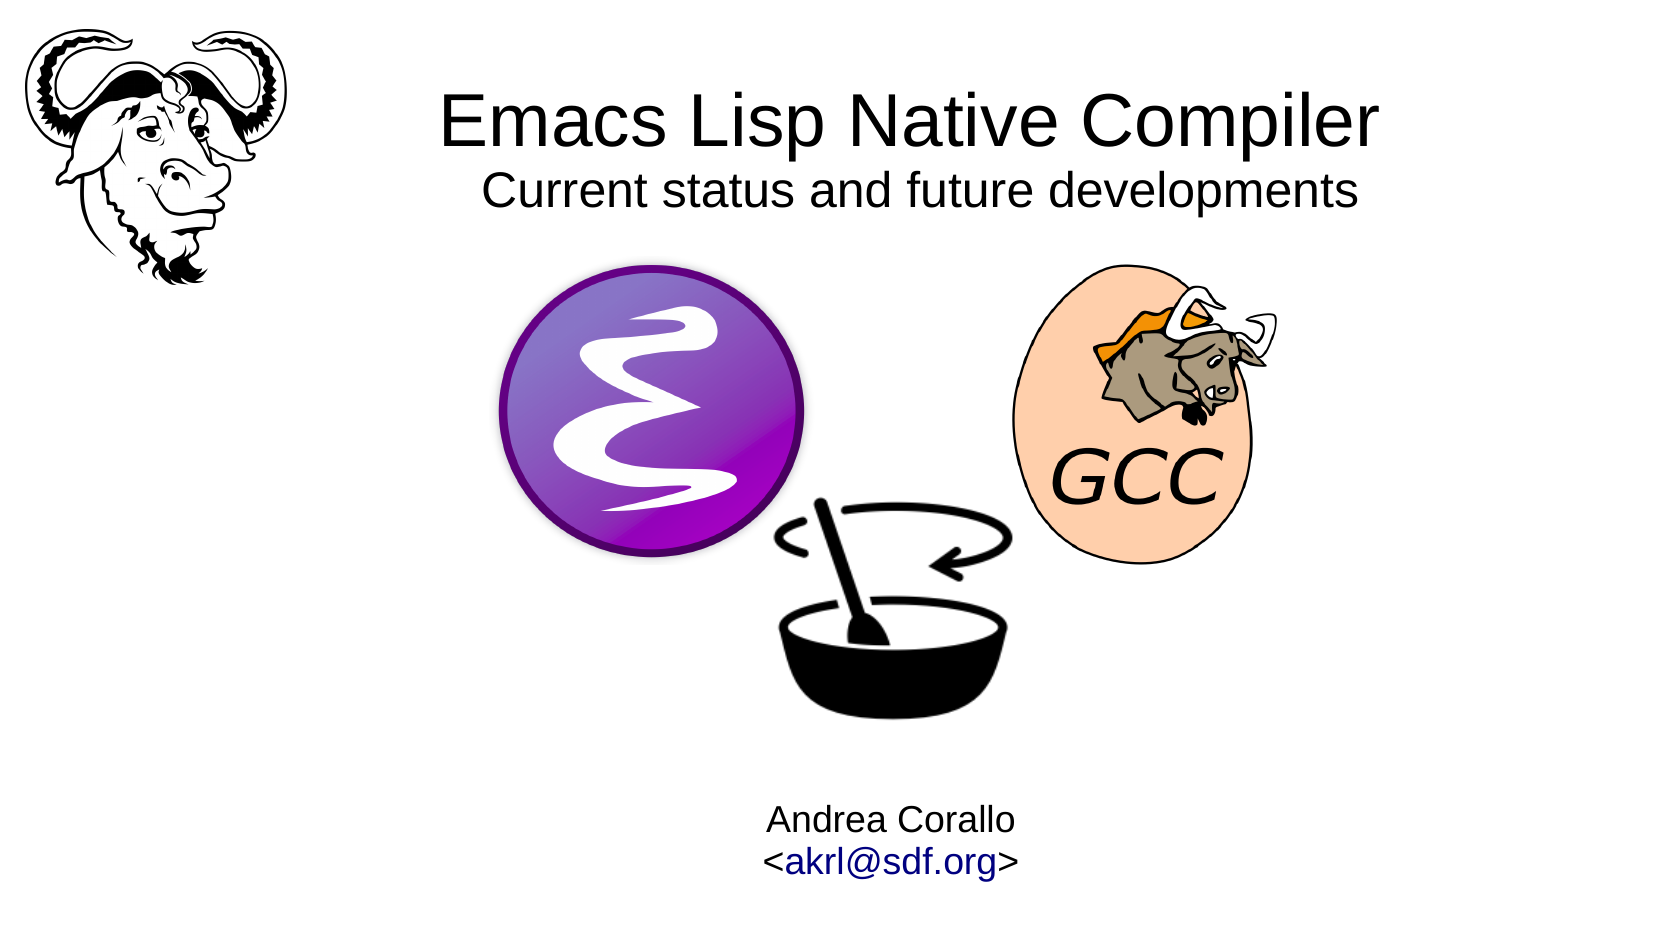

# Emacs Lisp Native Compiler Current status and future developments
Andrea Corallo
<akrl@sdf.org>